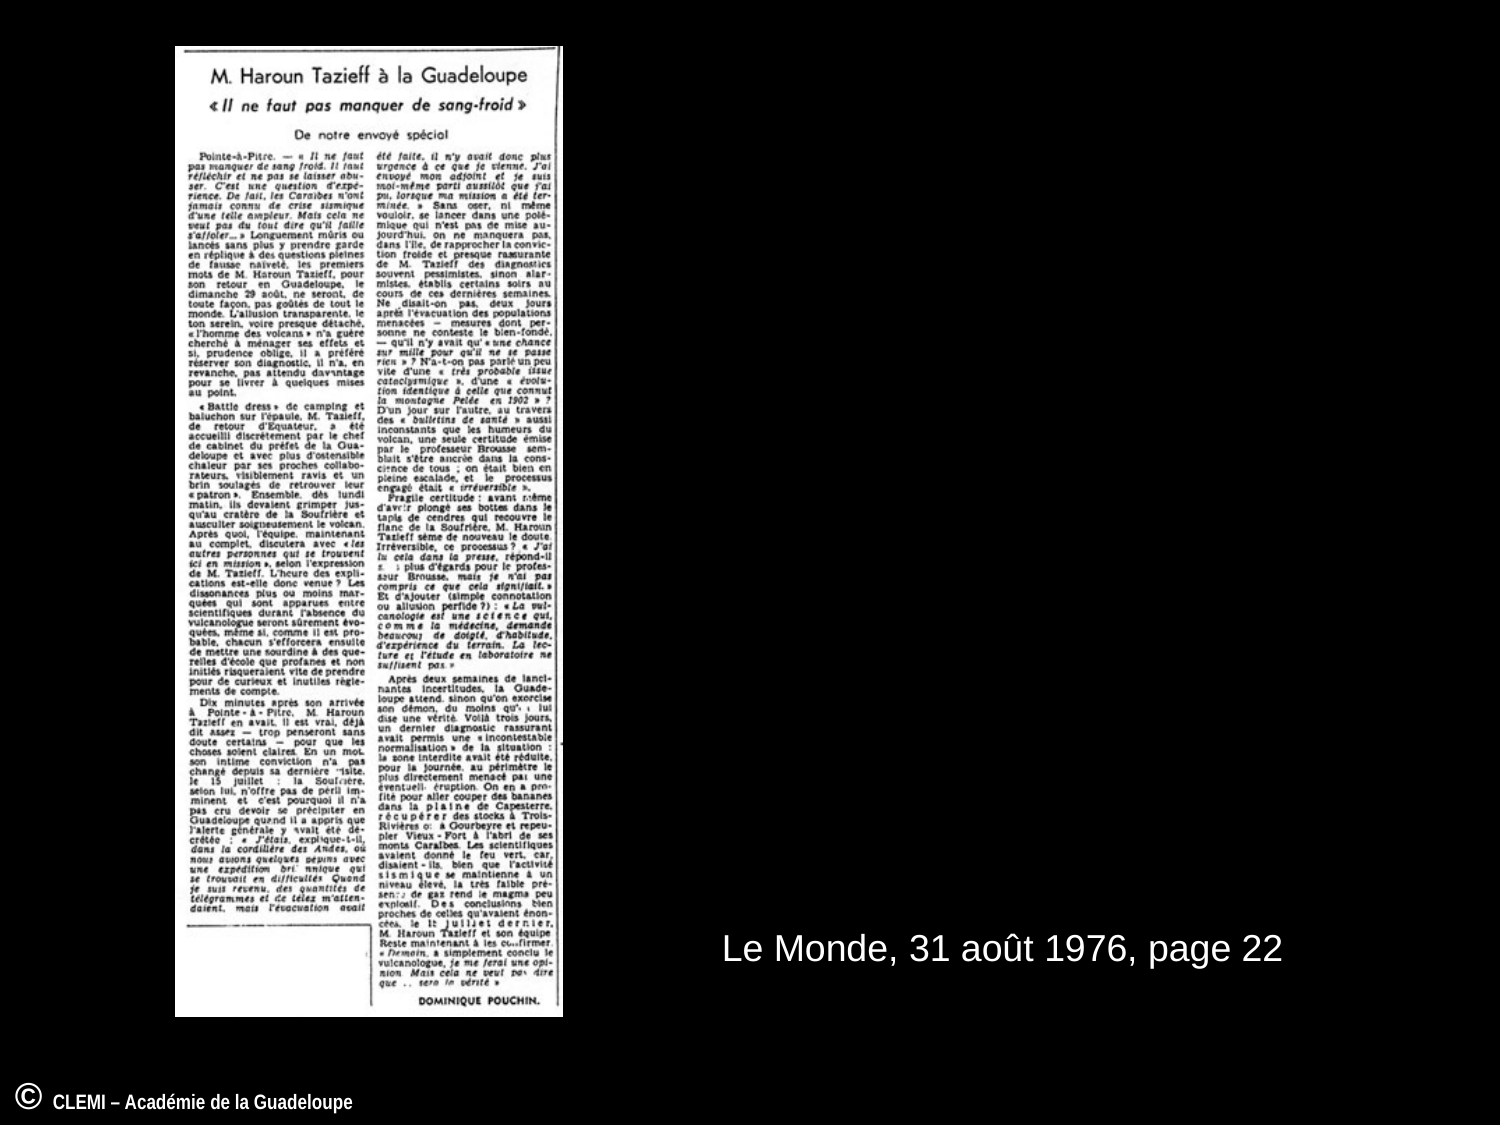

# Le Monde, 31 août 1976, page 22
© CLEMI – Académie de la Guadeloupe